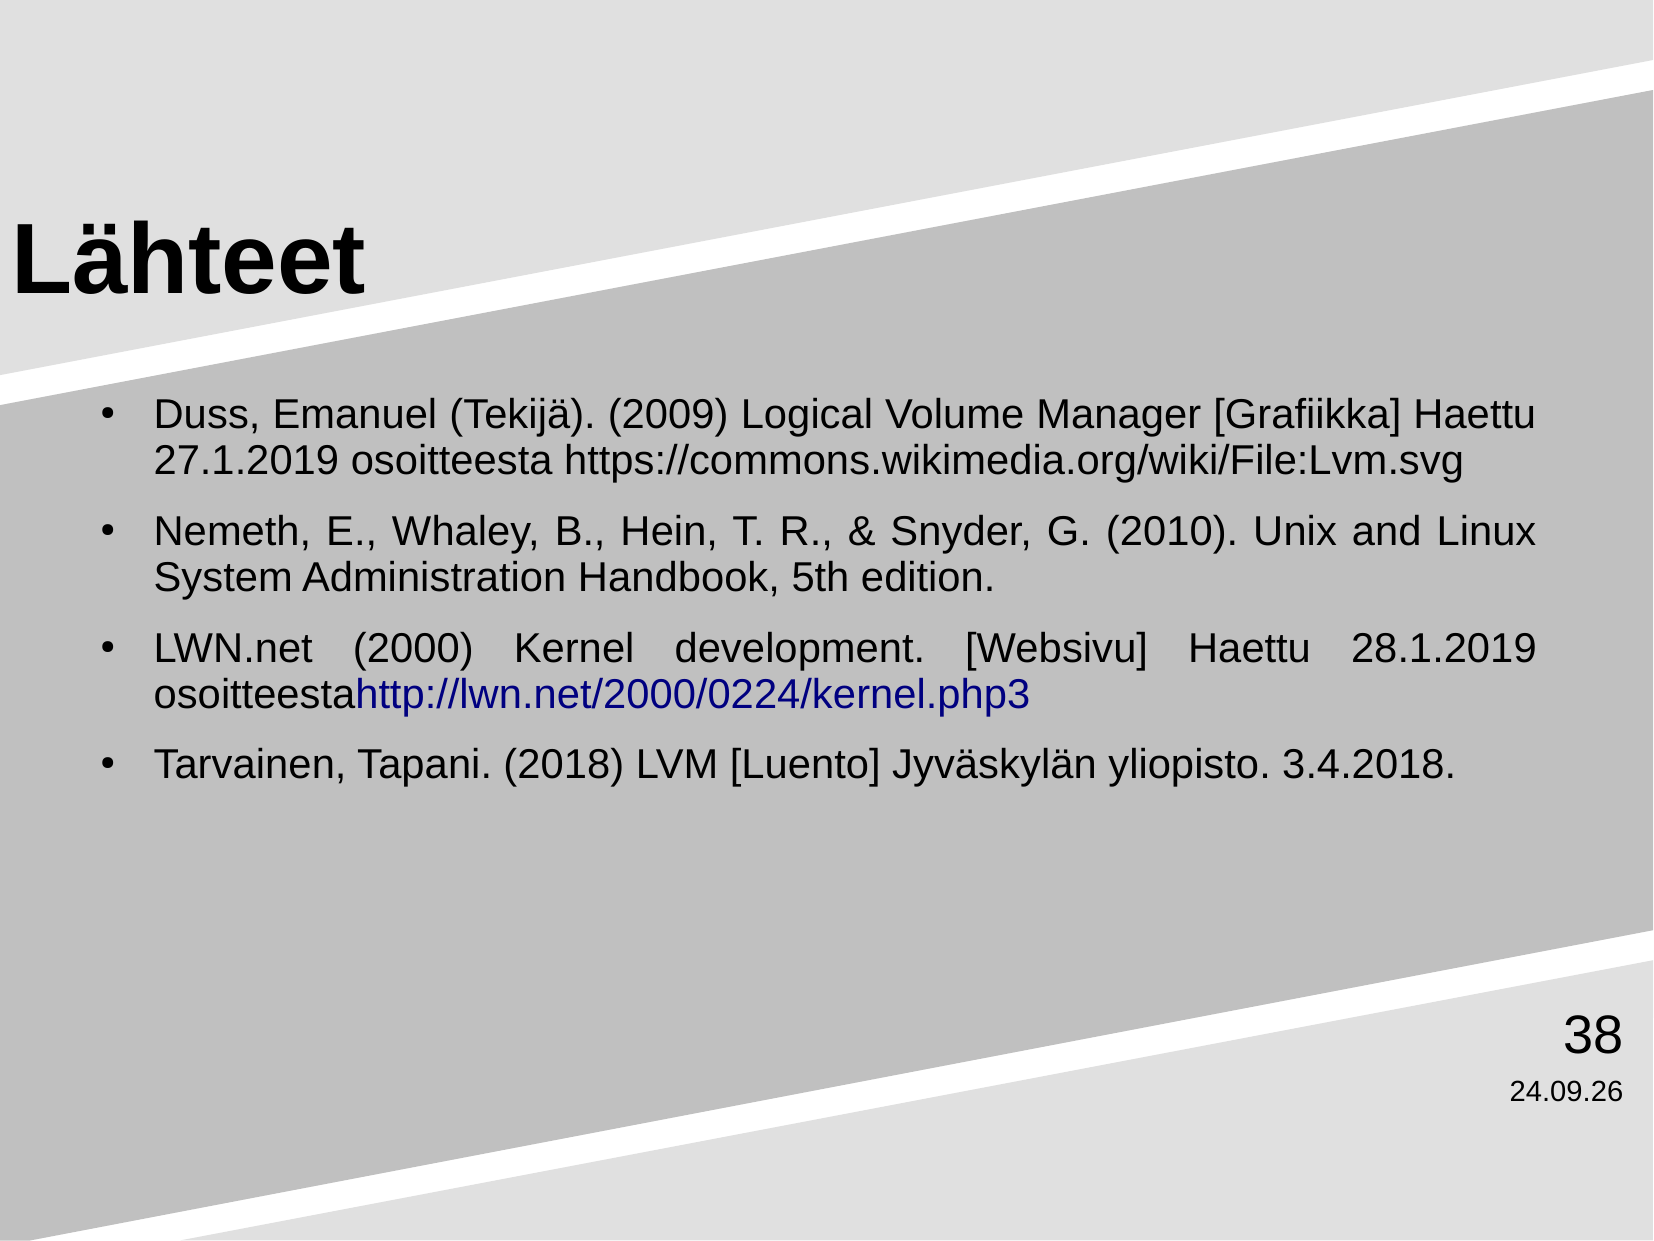

# Lähteet
Duss, Emanuel (Tekijä). (2009) Logical Volume Manager [Grafiikka] Haettu 27.1.2019 osoitteesta https://commons.wikimedia.org/wiki/File:Lvm.svg
Nemeth, E., Whaley, B., Hein, T. R., & Snyder, G. (2010). Unix and Linux System Administration Handbook, 5th edition.
LWN.net (2000) Kernel development. [Websivu] Haettu 28.1.2019 osoitteestahttp://lwn.net/2000/0224/kernel.php3
Tarvainen, Tapani. (2018) LVM [Luento] Jyväskylän yliopisto. 3.4.2018.
38